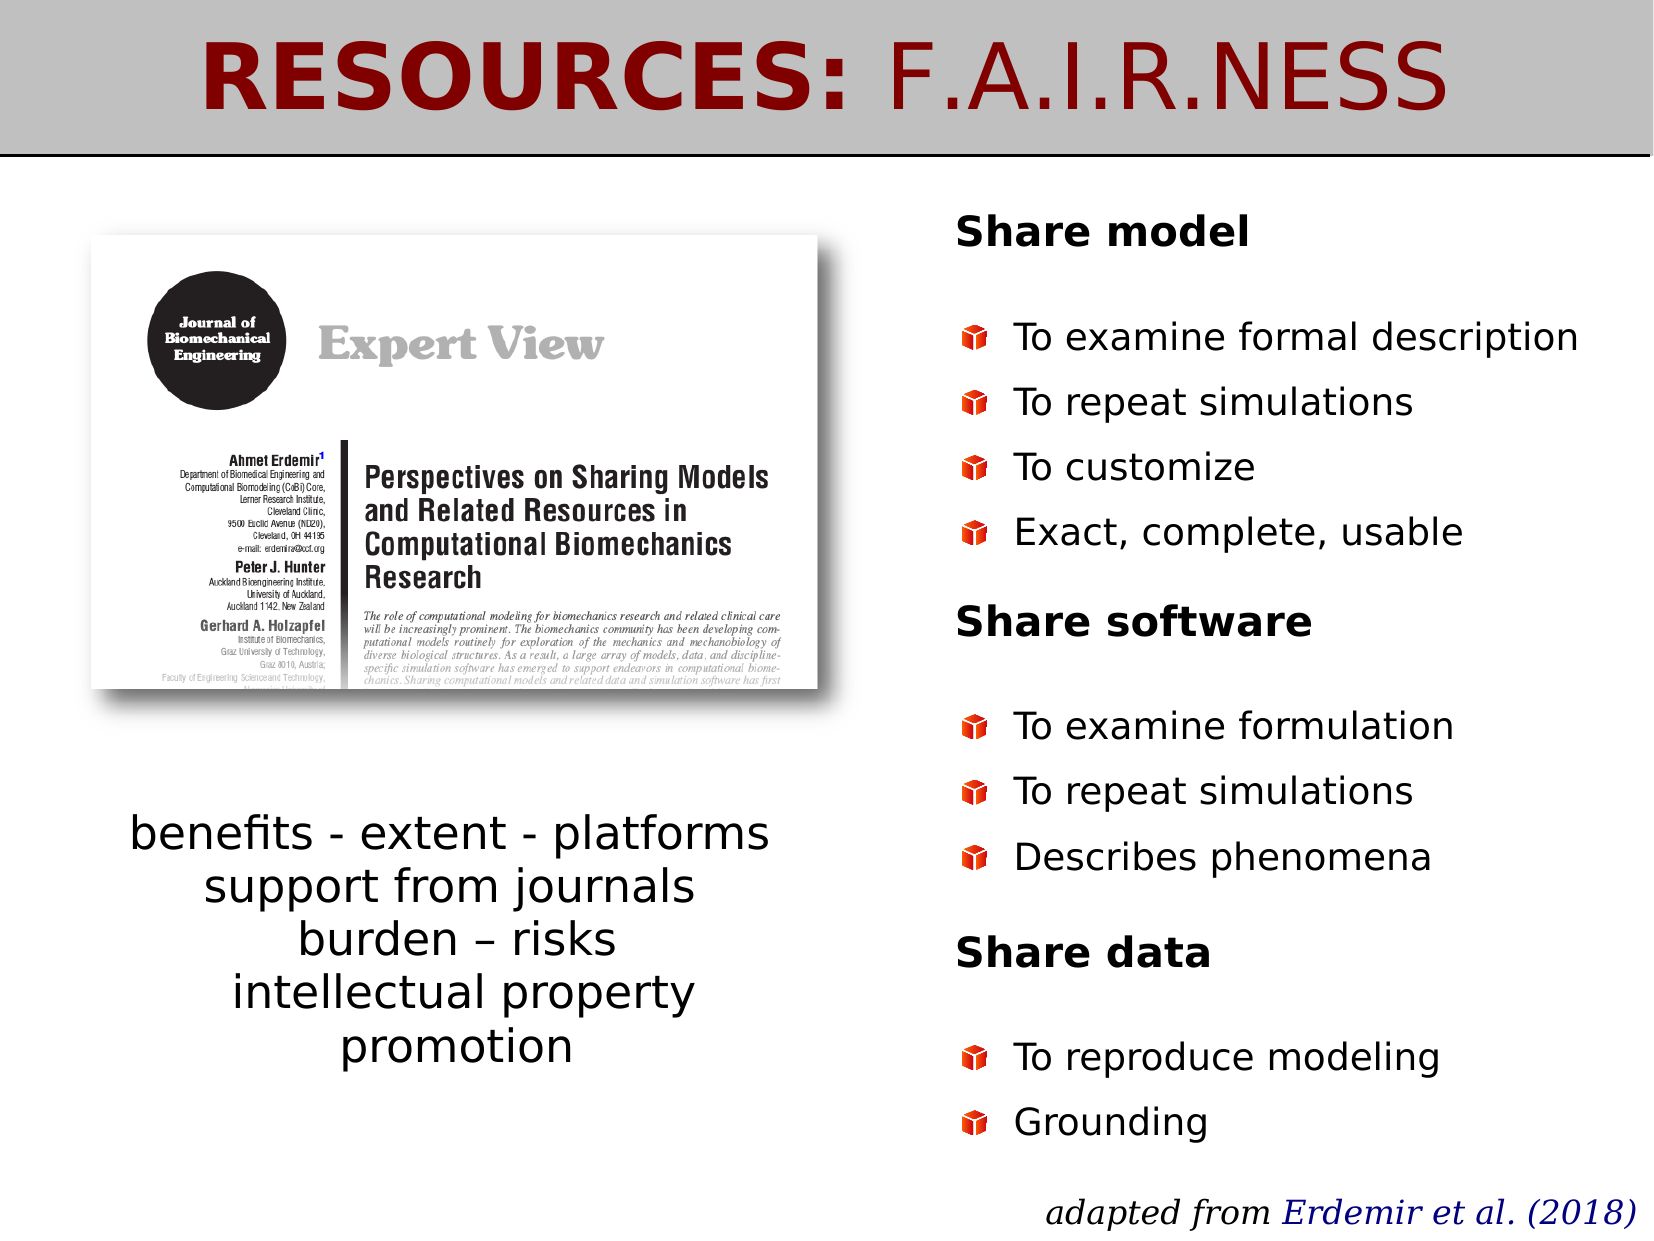

RESOURCES: F.A.I.R.NESS
Share model
To examine formal description
To repeat simulations
To customize
Exact, complete, usable
Share software
To examine formulation
To repeat simulations
Describes phenomena
benefits - extent - platforms
support from journals
burden – risks
 intellectual property
promotion
Share data
To reproduce modeling
Grounding
adapted from Erdemir et al. (2018)